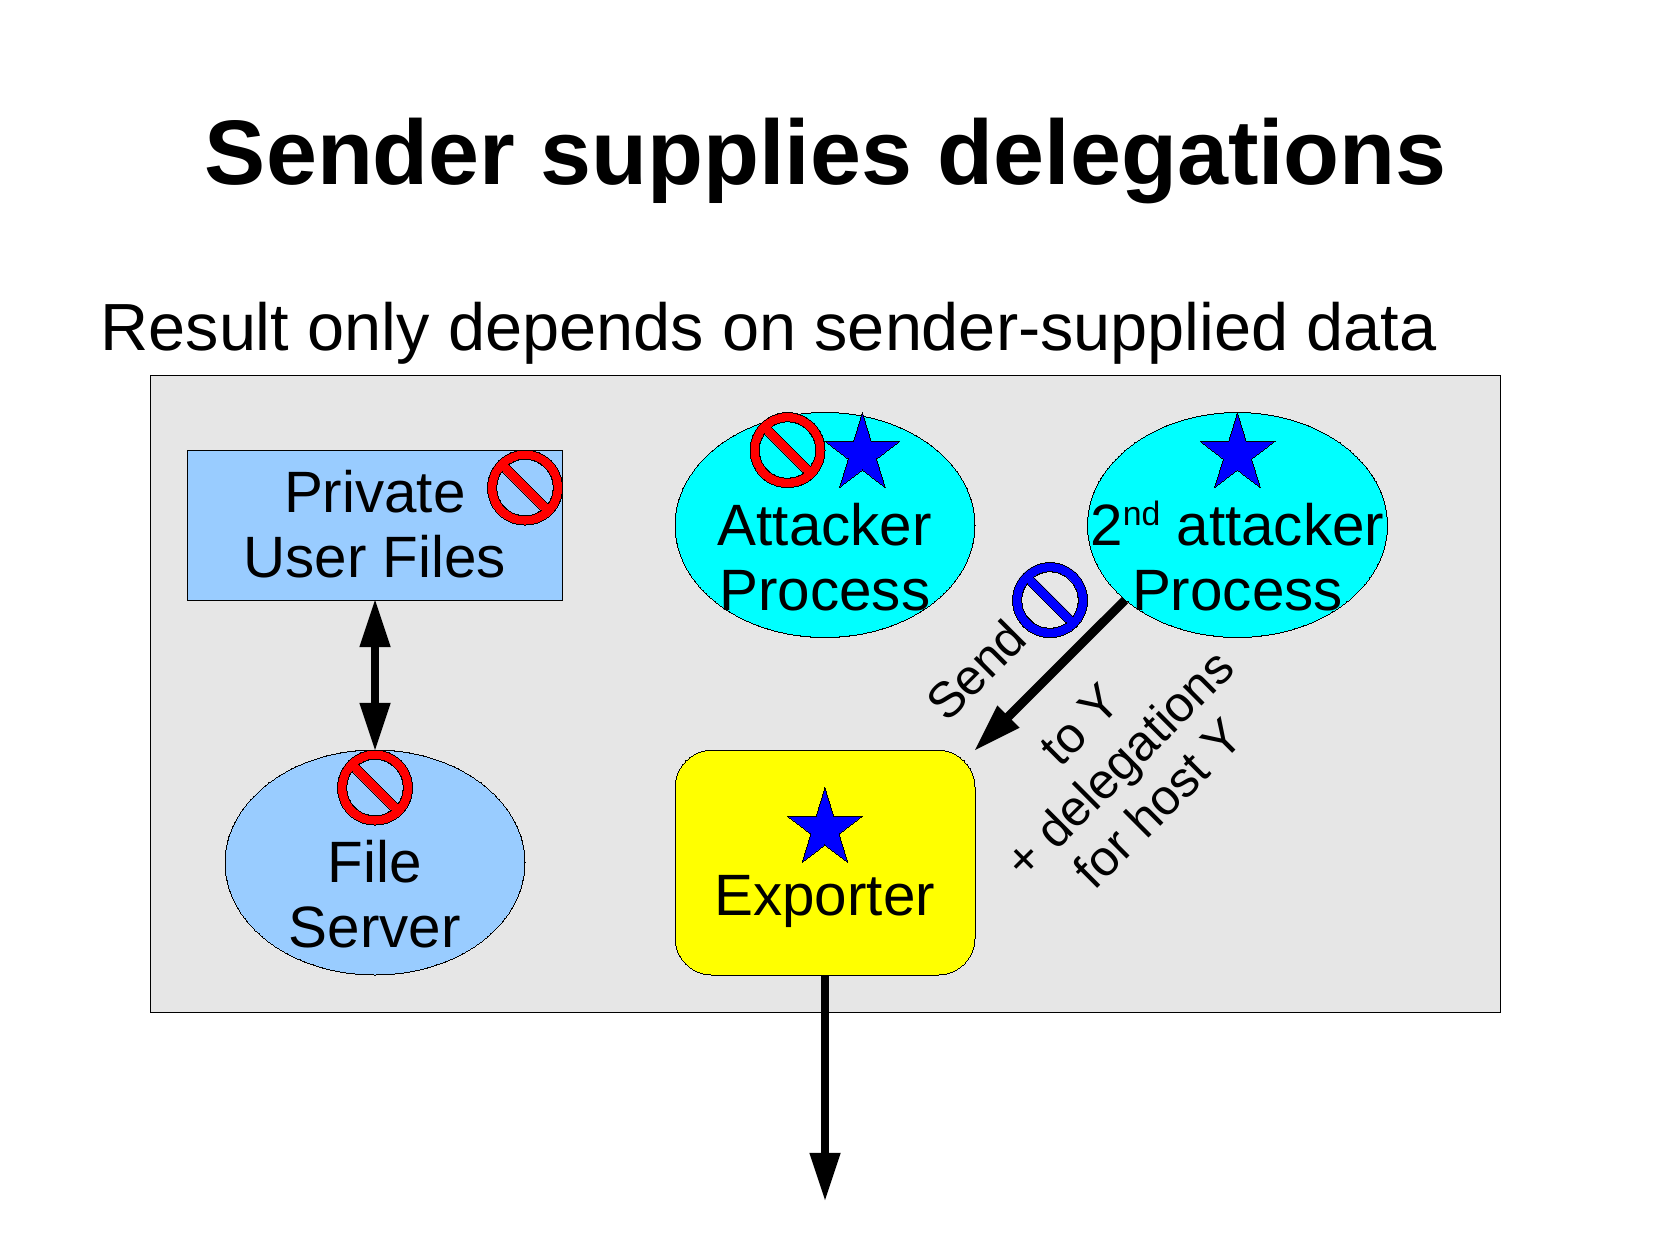

# Sender supplies delegations
Result only depends on sender-supplied data
Attacker
Process
2nd attacker
Process
Private
User Files
Send
to Y
+ delegations
for host Y
File
Server
Exporter